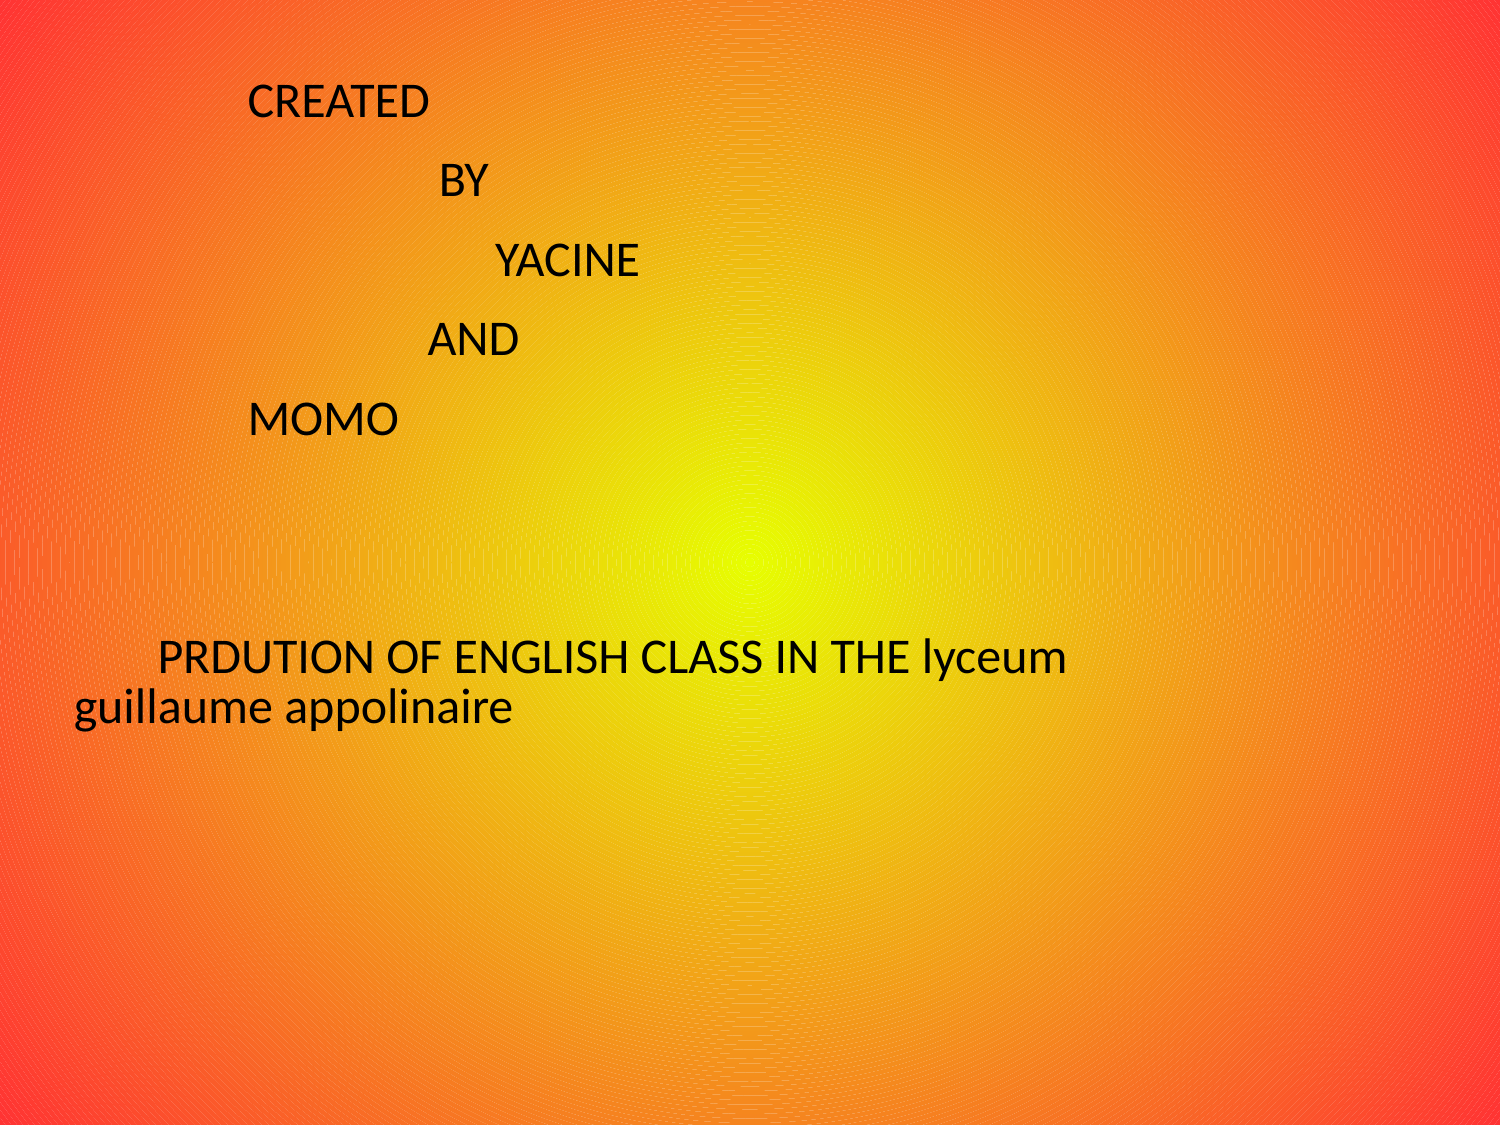

# CREATED
 BY
 YACINE
 AND
 MOMO
 PRDUTION OF ENGLISH CLASS IN THE lyceum 		 				guillaume appolinaire